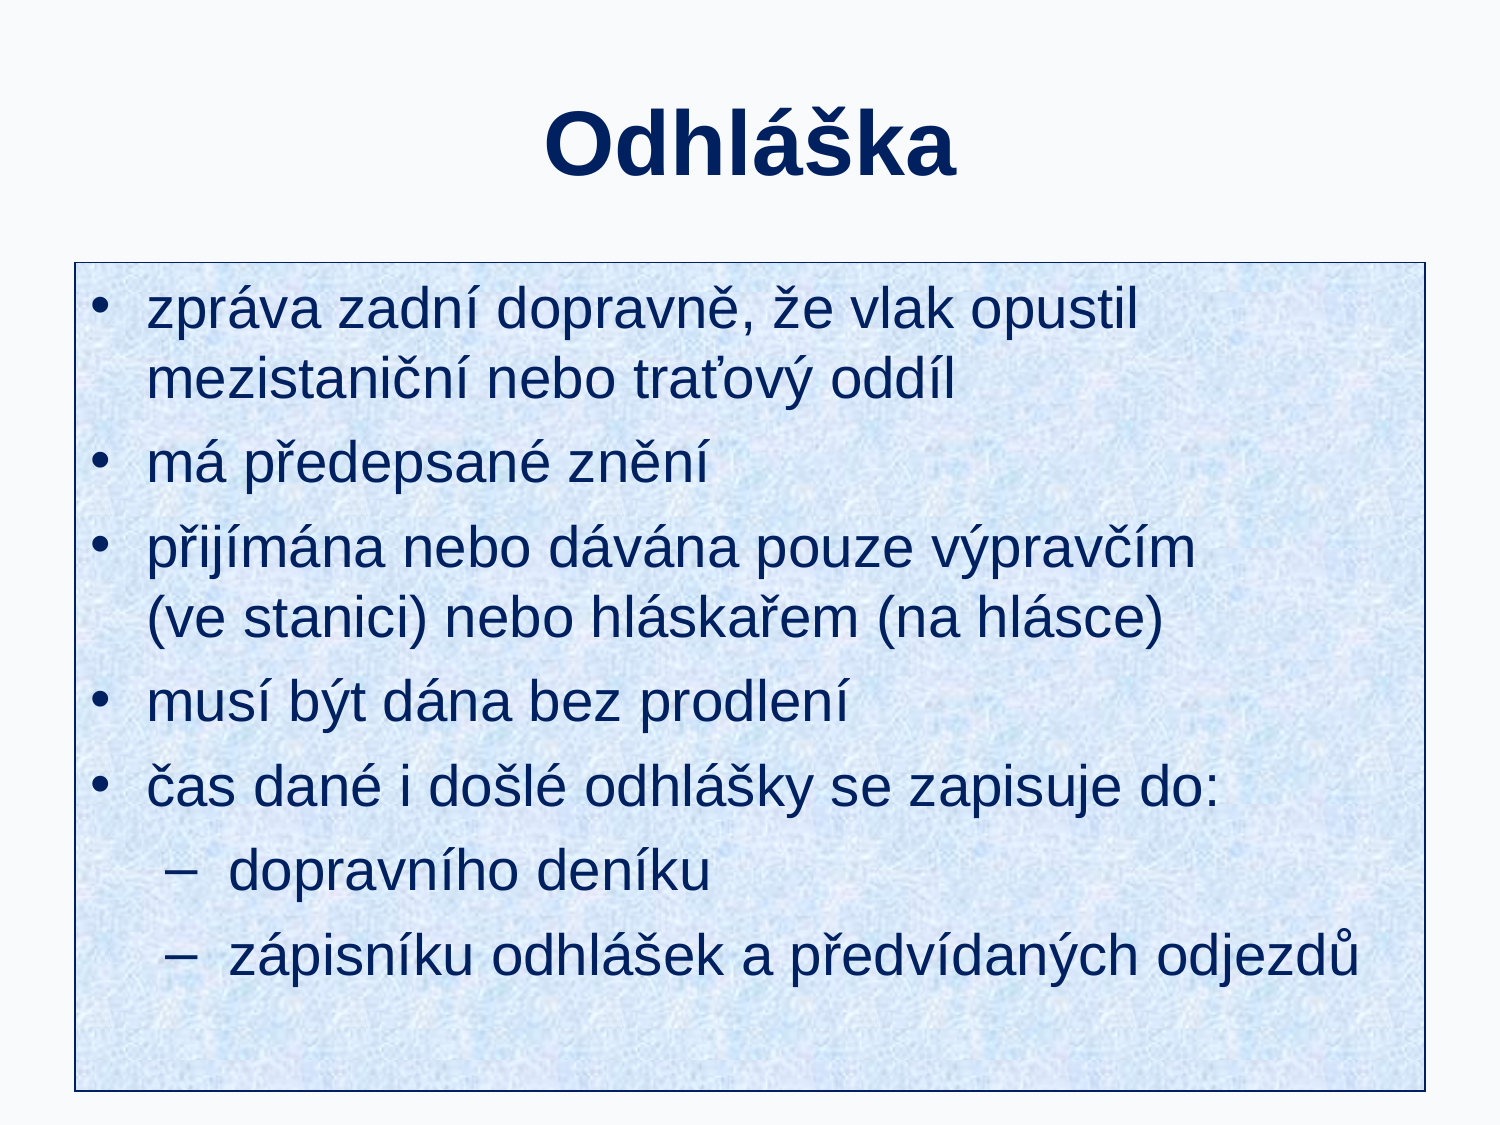

# Odhláška
zpráva zadní dopravně, že vlak opustil mezistaniční nebo traťový oddíl
má předepsané znění
přijímána nebo dávána pouze výpravčím
(ve stanici) nebo hláskařem (na hlásce)
musí být dána bez prodlení
čas dané i došlé odhlášky se zapisuje do:
 dopravního deníku
 zápisníku odhlášek a předvídaných odjezdů